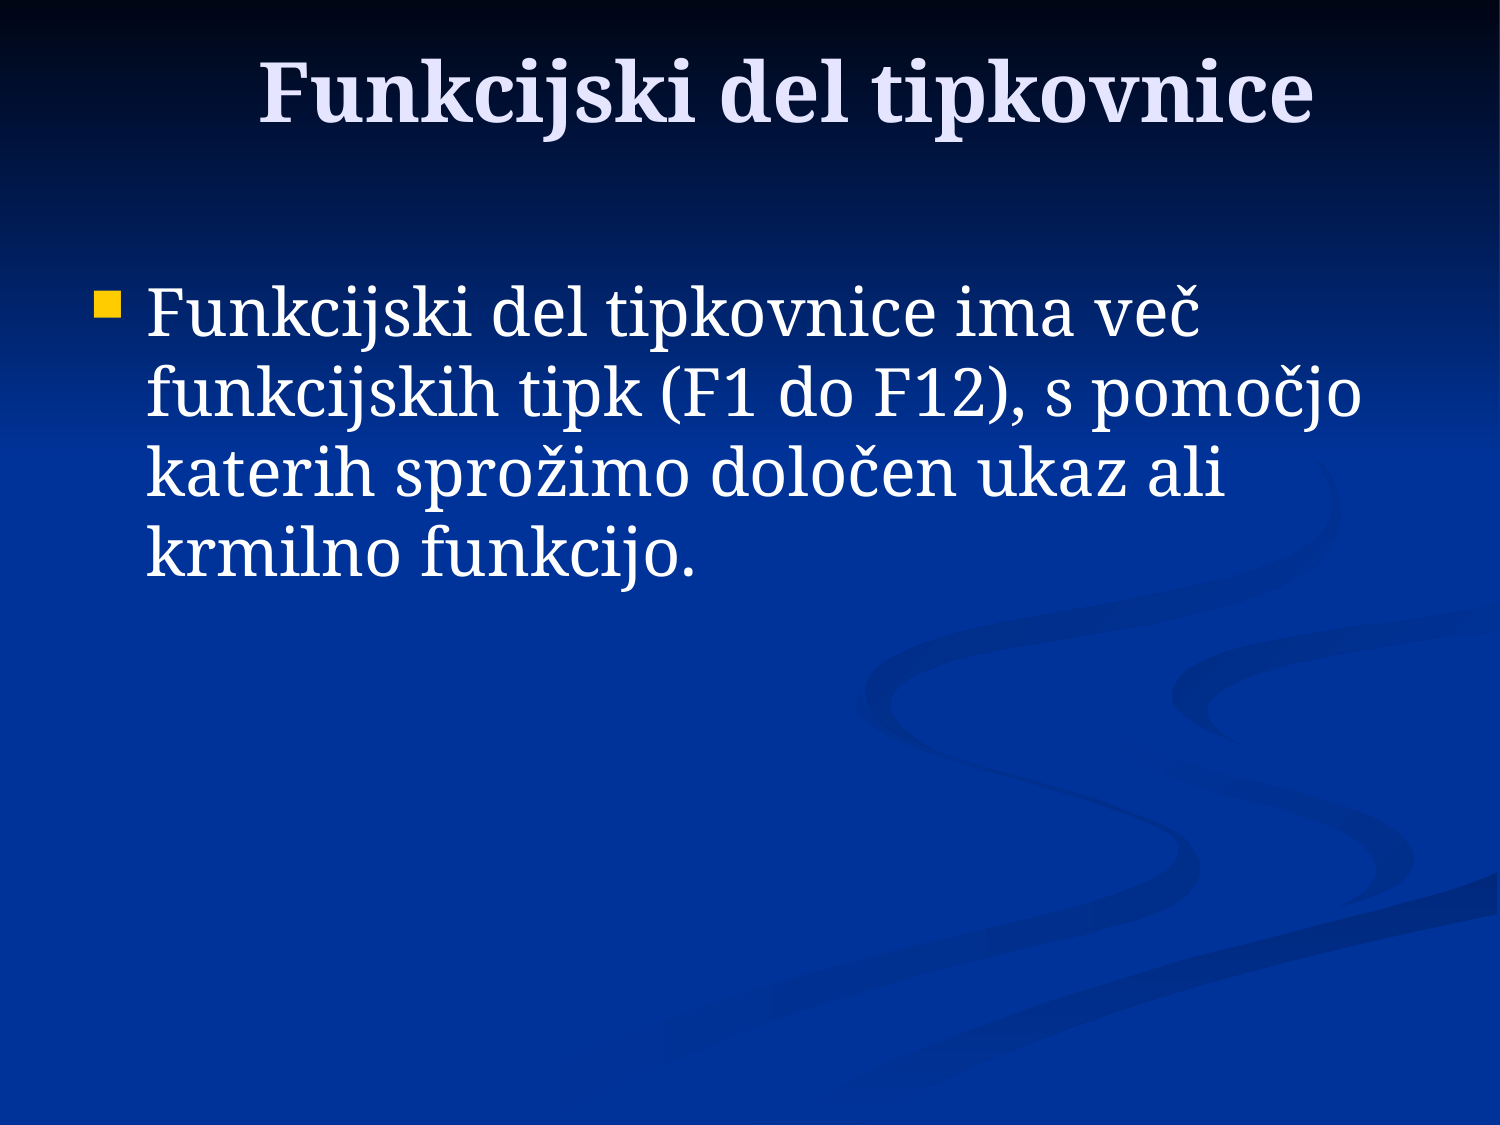

# Funkcijski del tipkovnice
Funkcijski del tipkovnice ima več funkcijskih tipk (F1 do F12), s pomočjo katerih sprožimo določen ukaz ali krmilno funkcijo.